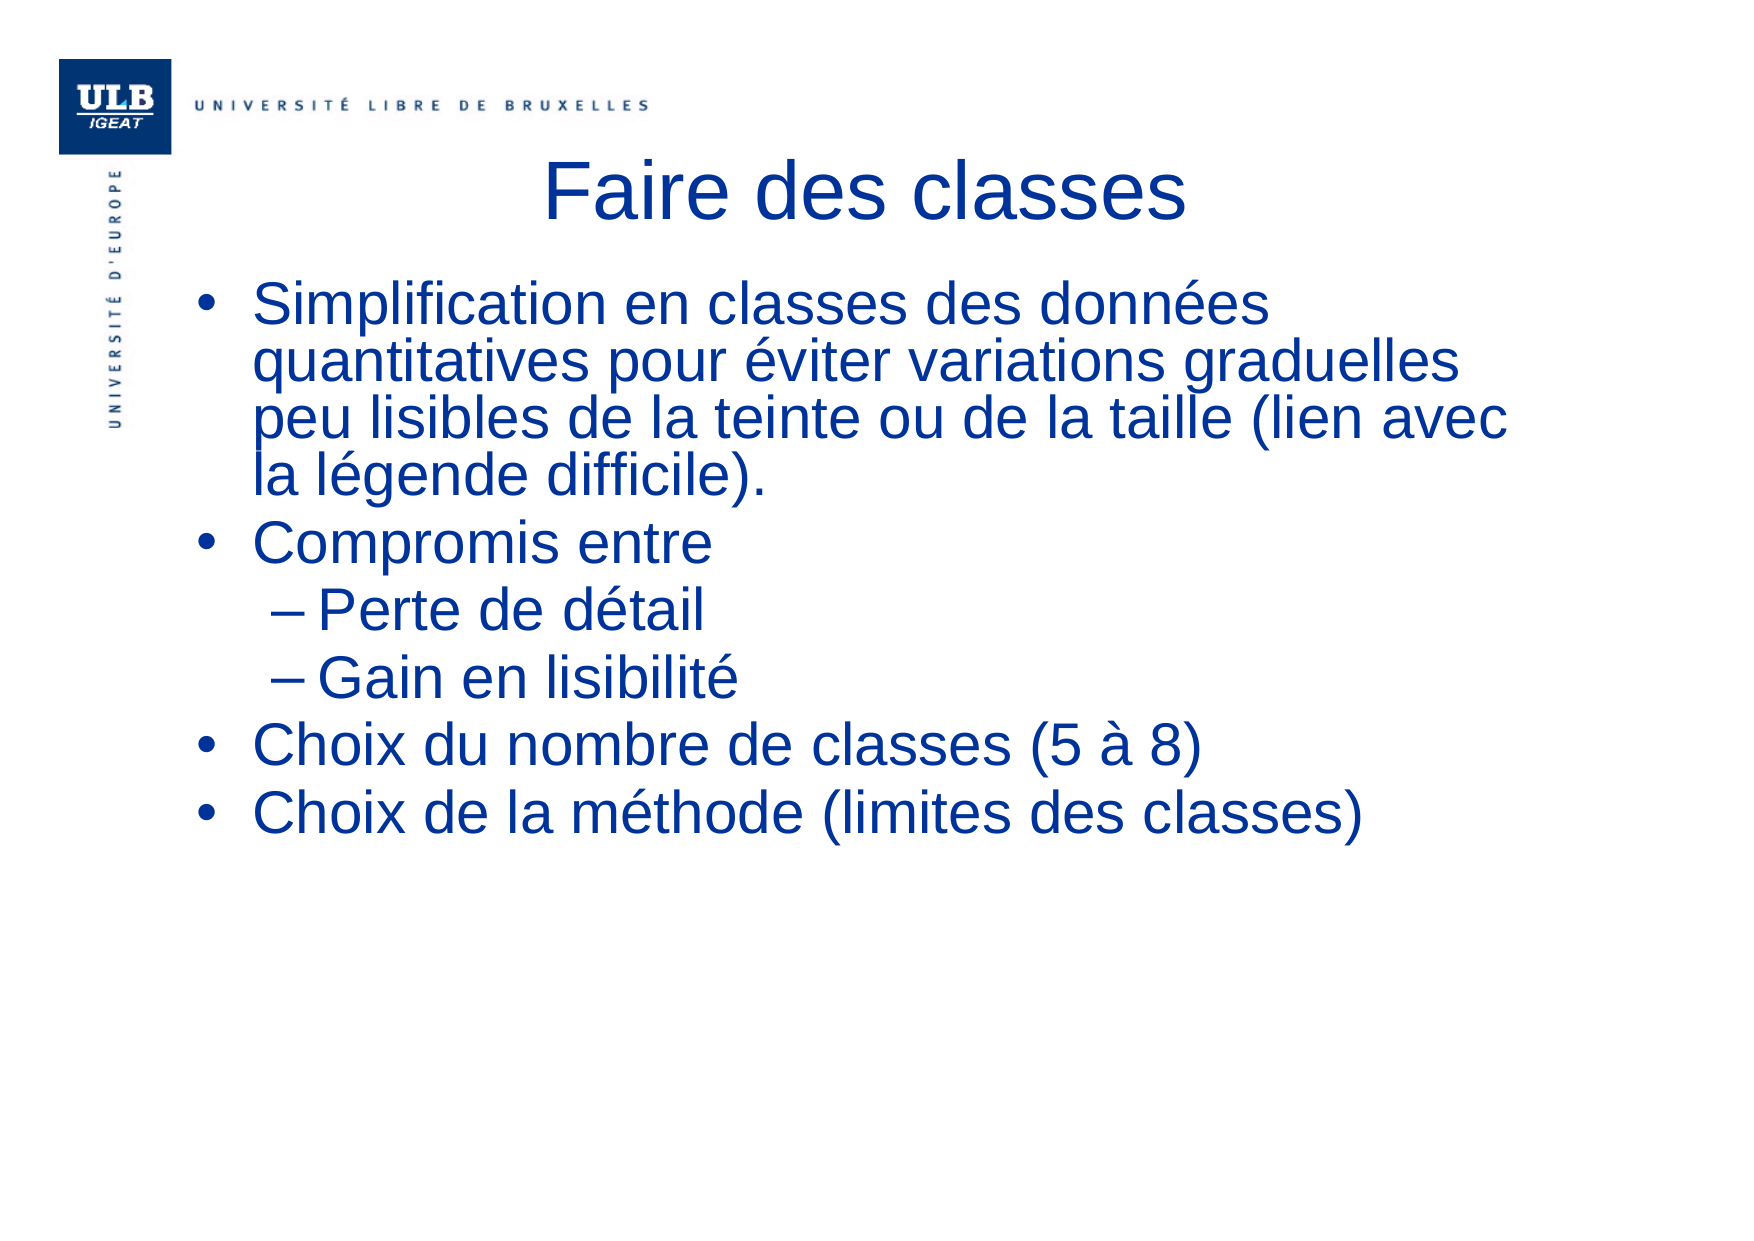

# Faire des classes
Simplification en classes des données quantitatives pour éviter variations graduelles peu lisibles de la teinte ou de la taille (lien avec la légende difficile).
Compromis entre
Perte de détail
Gain en lisibilité
Choix du nombre de classes (5 à 8)
Choix de la méthode (limites des classes)
GEOG-F-105 - Méthodologie de la géographie humaine I
62